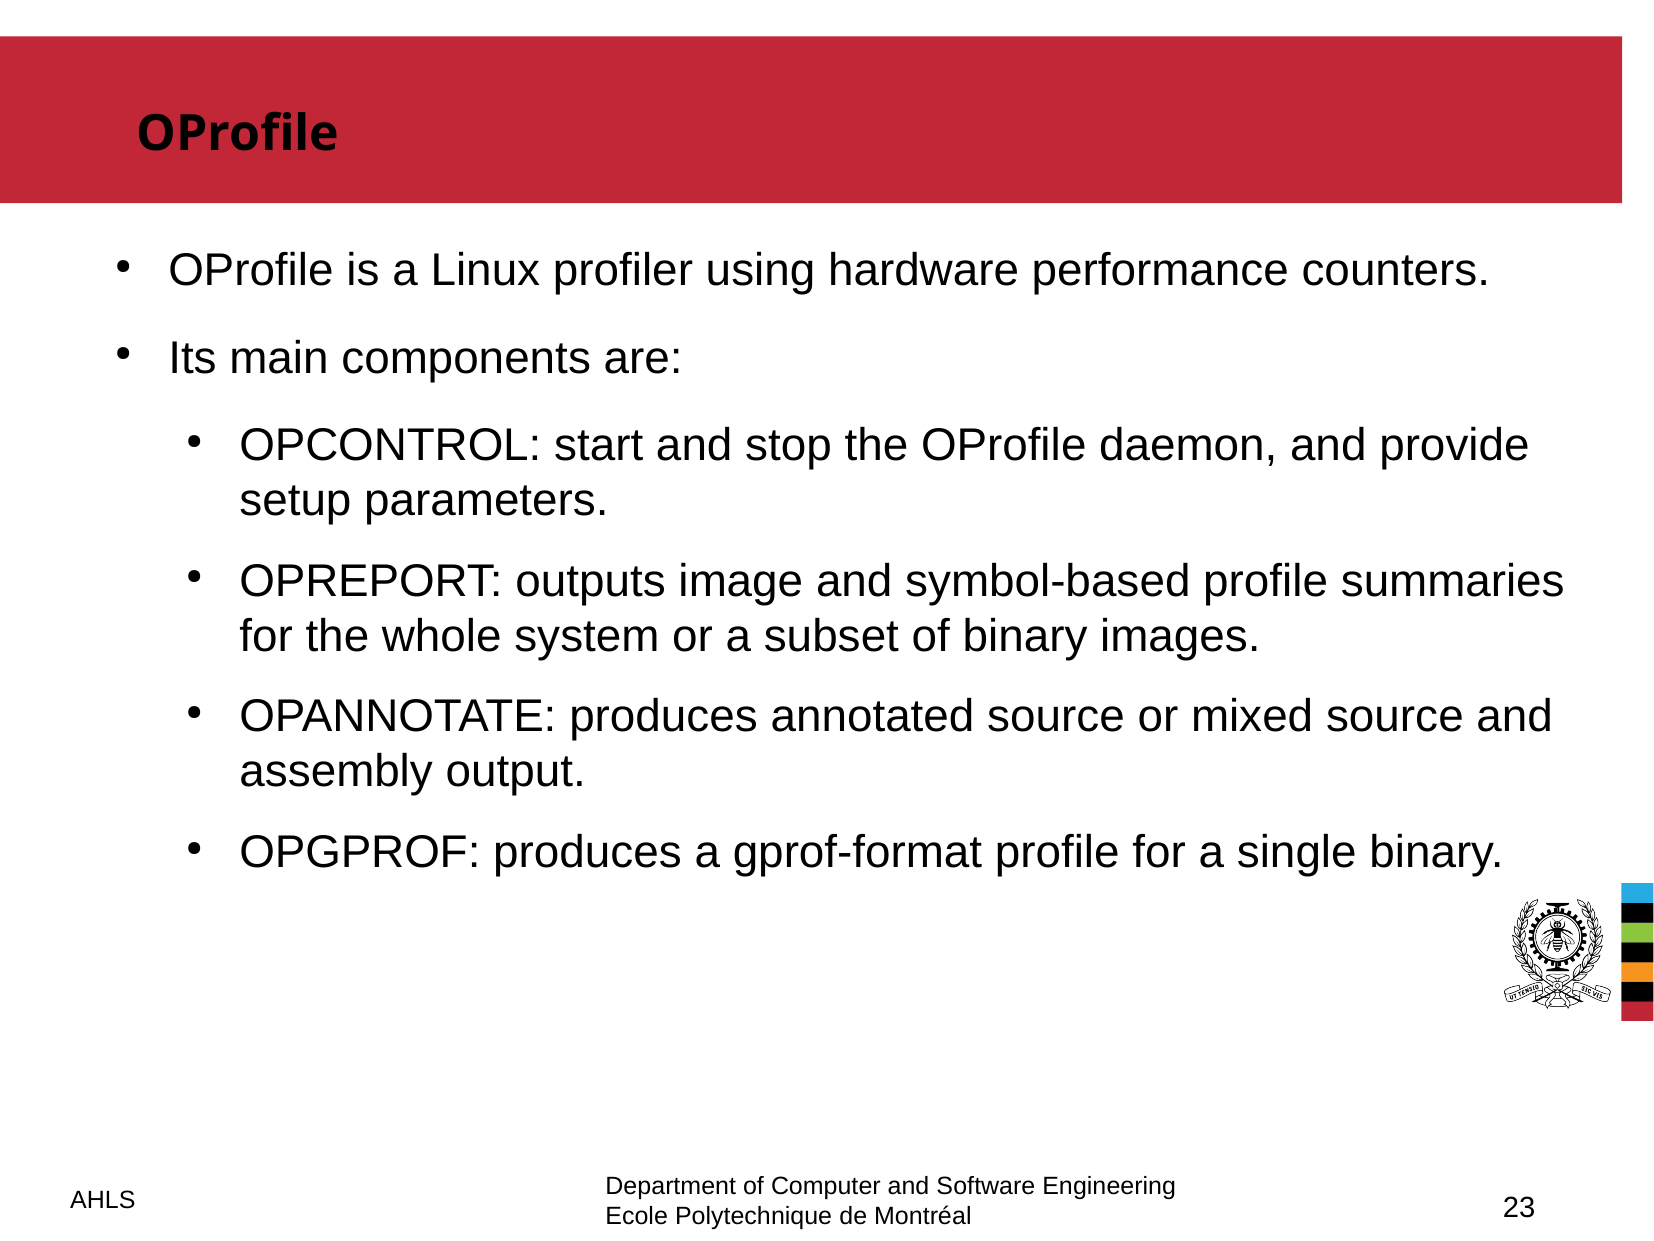

# OProfile
OProfile is a Linux profiler using hardware performance counters.
Its main components are:
OPCONTROL: start and stop the OProfile daemon, and provide setup parameters.
OPREPORT: outputs image and symbol-based profile summaries for the whole system or a subset of binary images.
OPANNOTATE: produces annotated source or mixed source and assembly output.
OPGPROF: produces a gprof-format profile for a single binary.